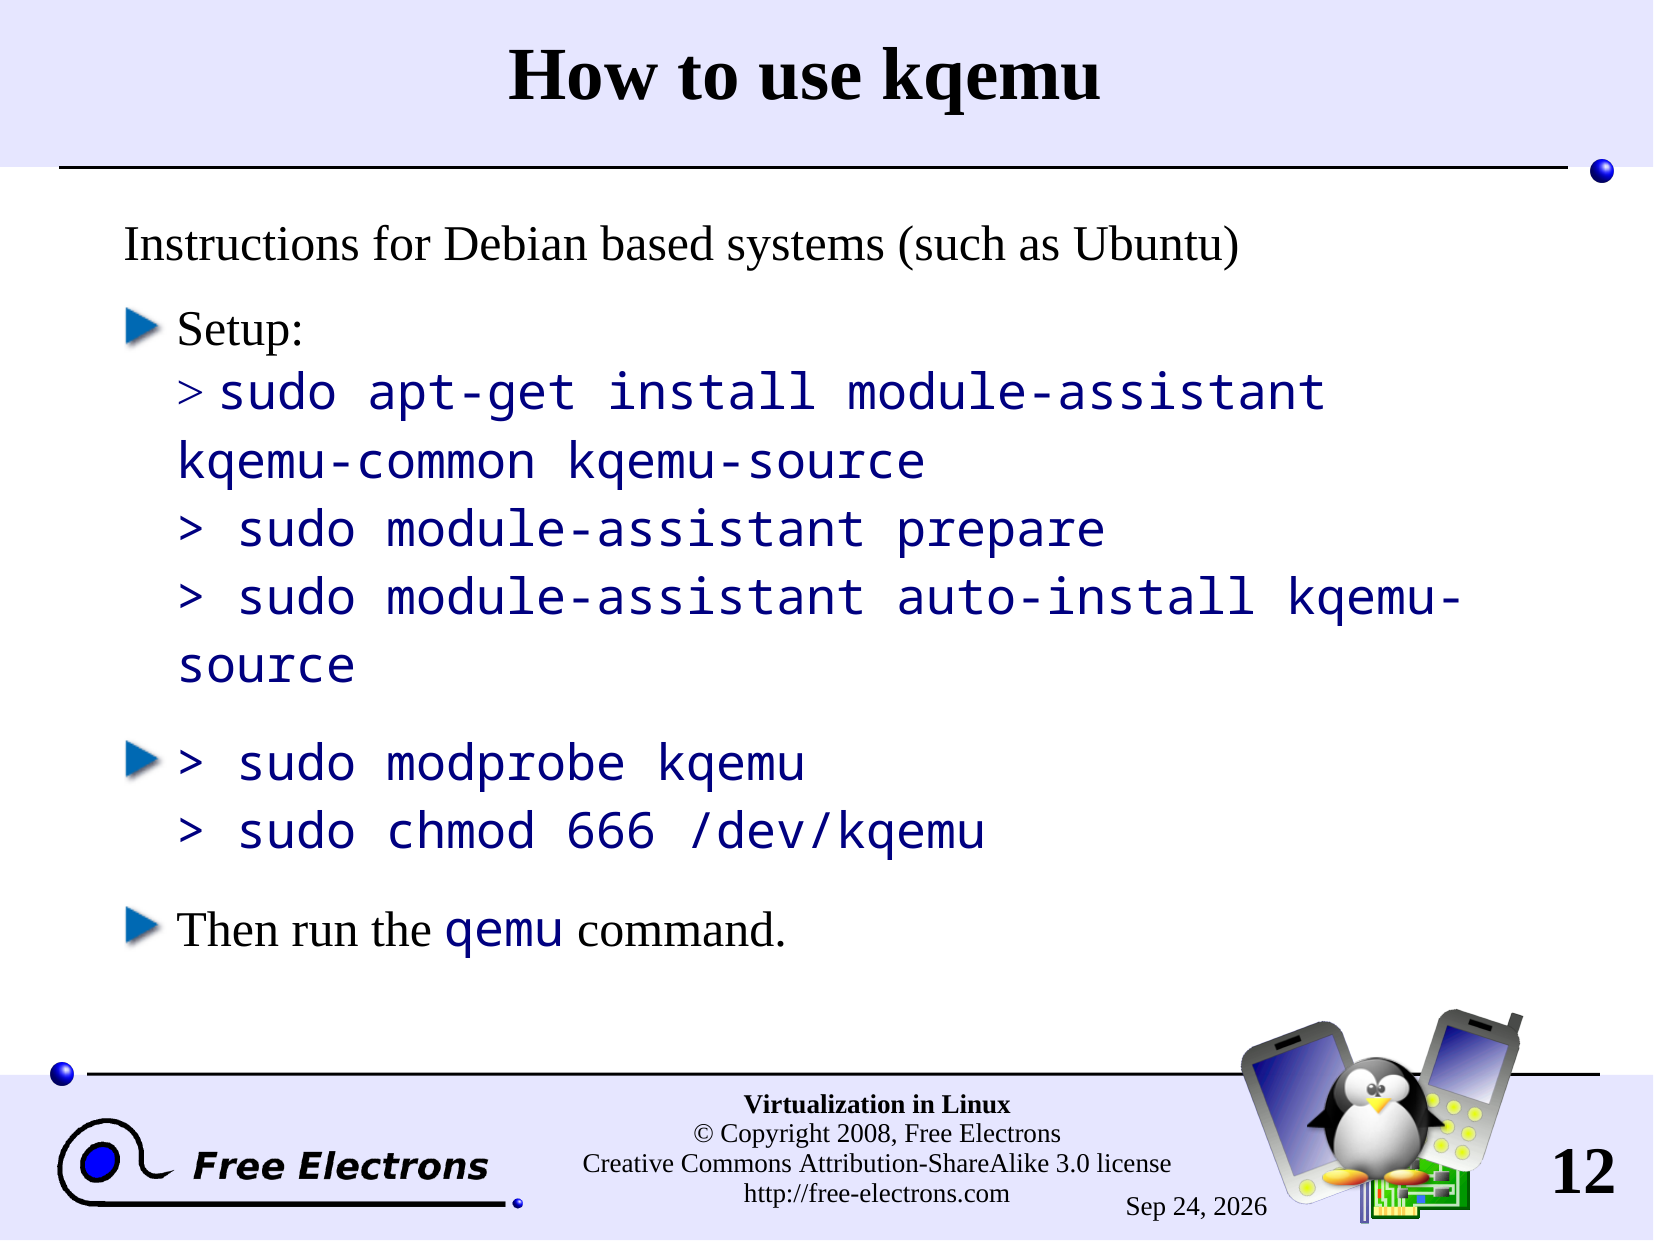

# How to use kqemu
Instructions for Debian based systems (such as Ubuntu)
Setup:
> sudo apt-get install module-assistant kqemu-common kqemu-source
> sudo module-assistant prepare
> sudo module-assistant auto-install kqemu-source
> sudo modprobe kqemu
> sudo chmod 666 /dev/kqemu
Then run the qemu command.